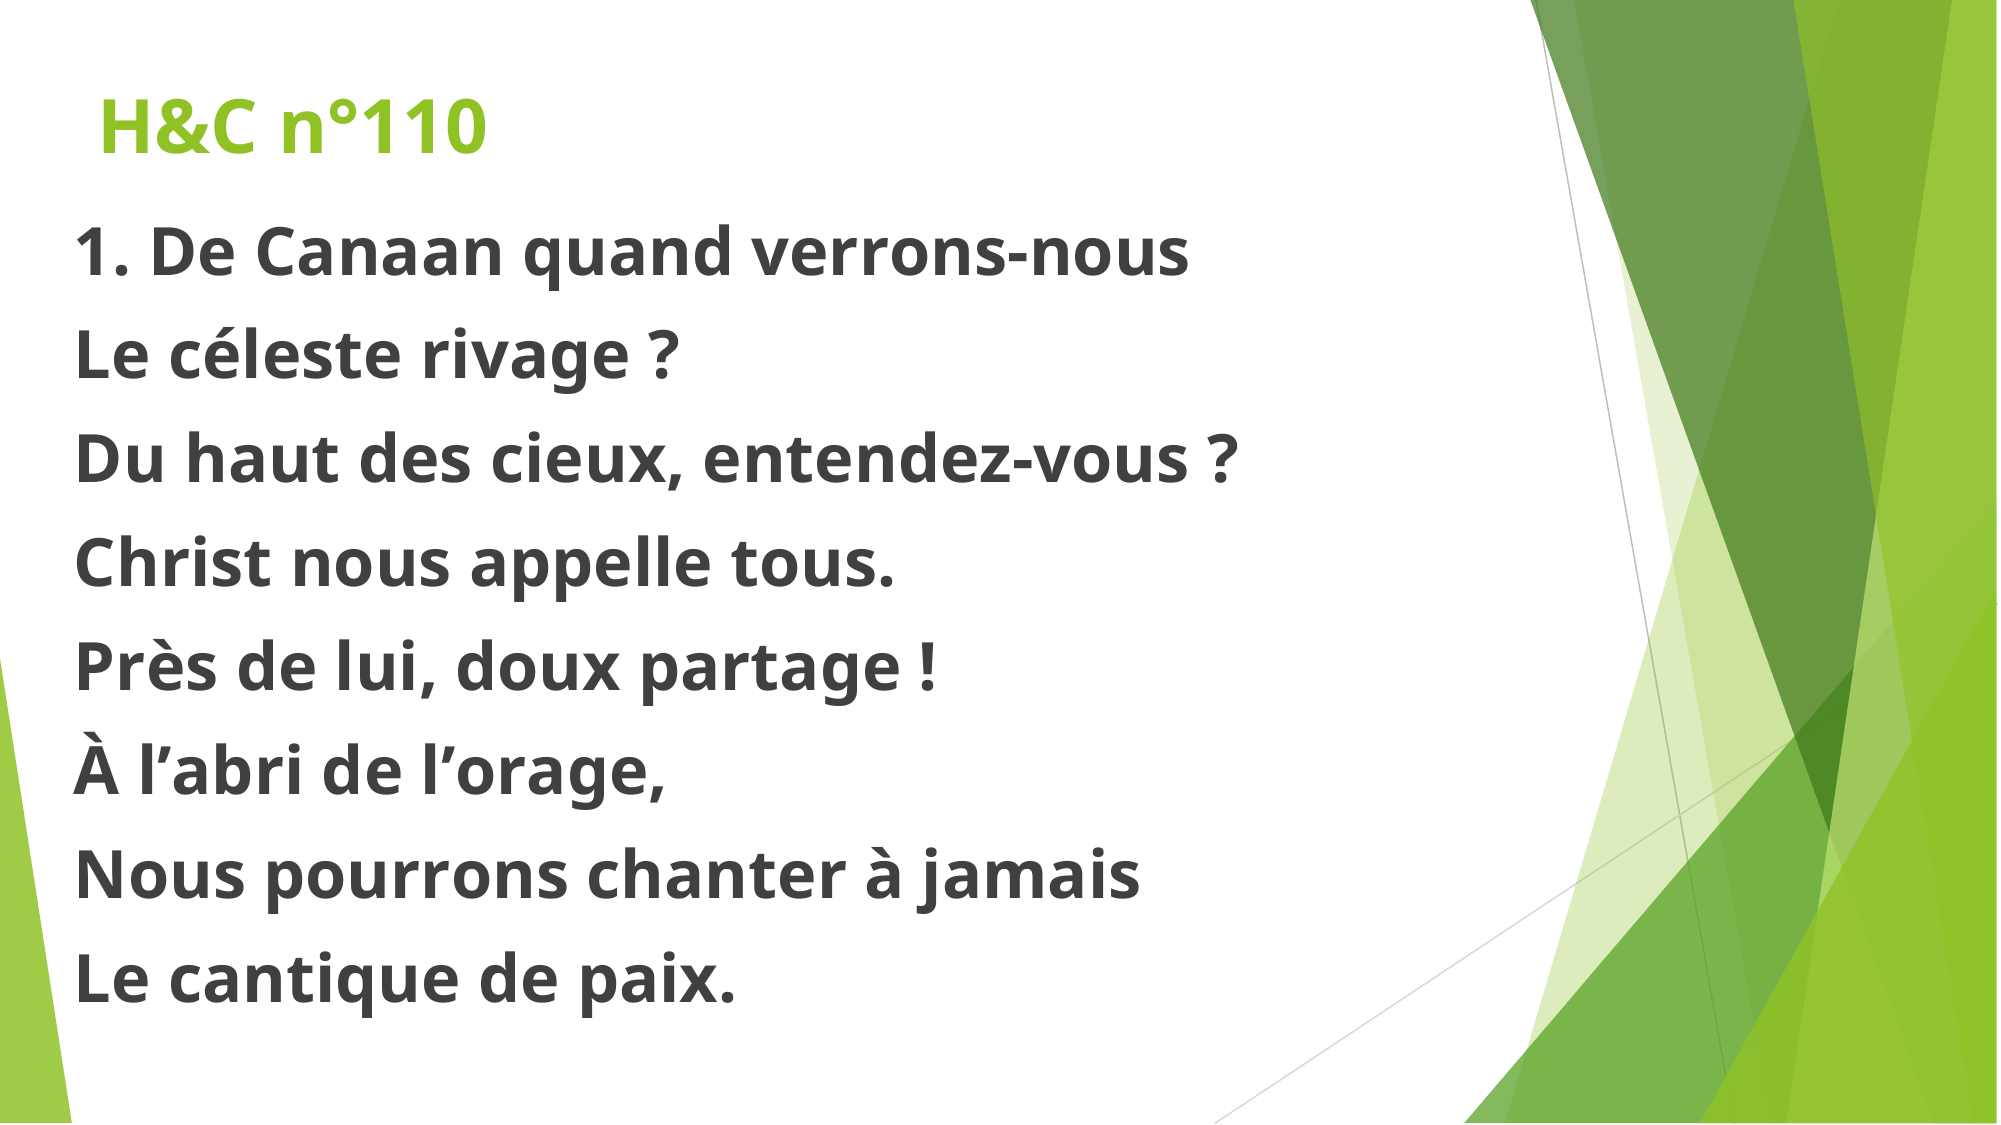

H&C n°110
1. De Canaan quand verrons-nous
Le céleste rivage ?
Du haut des cieux, entendez-vous ?
Christ nous appelle tous.
Près de lui, doux partage !
À l’abri de l’orage,
Nous pourrons chanter à jamais
Le cantique de paix.